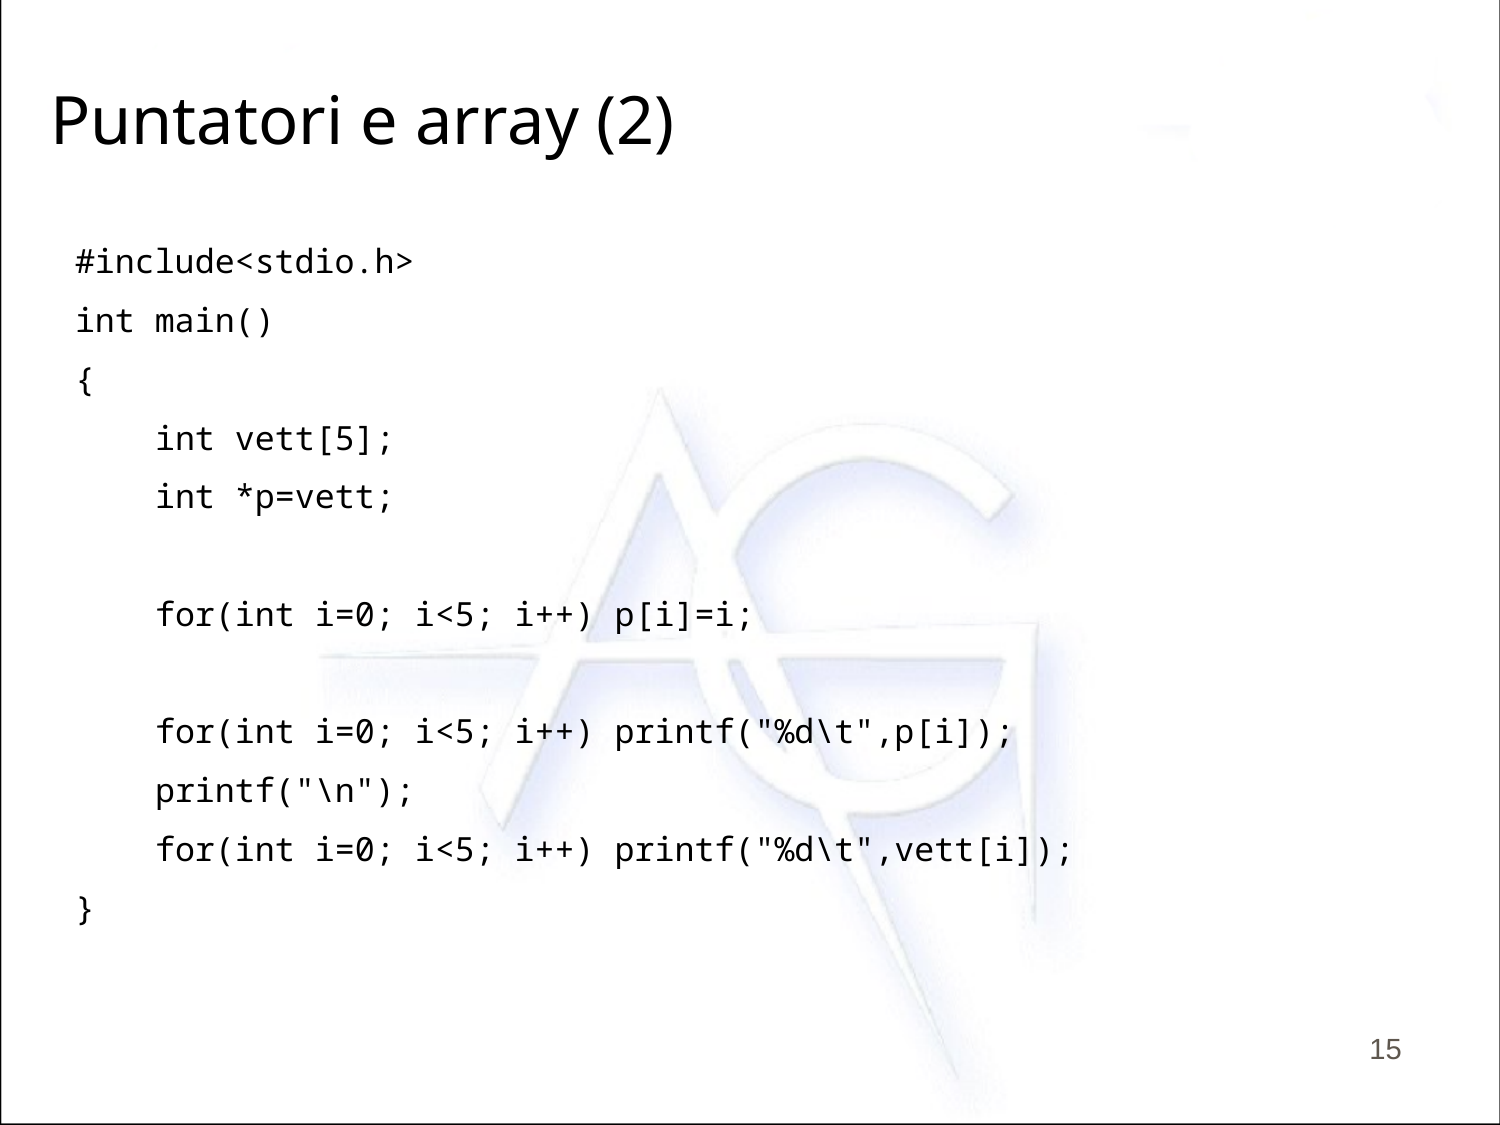

# Puntatori e array (2)
#include<stdio.h>
int main()
{
 int vett[5];
 int *p=vett;
 for(int i=0; i<5; i++) p[i]=i;
 for(int i=0; i<5; i++) printf("%d\t",p[i]);
 printf("\n");
 for(int i=0; i<5; i++) printf("%d\t",vett[i]);
}
15